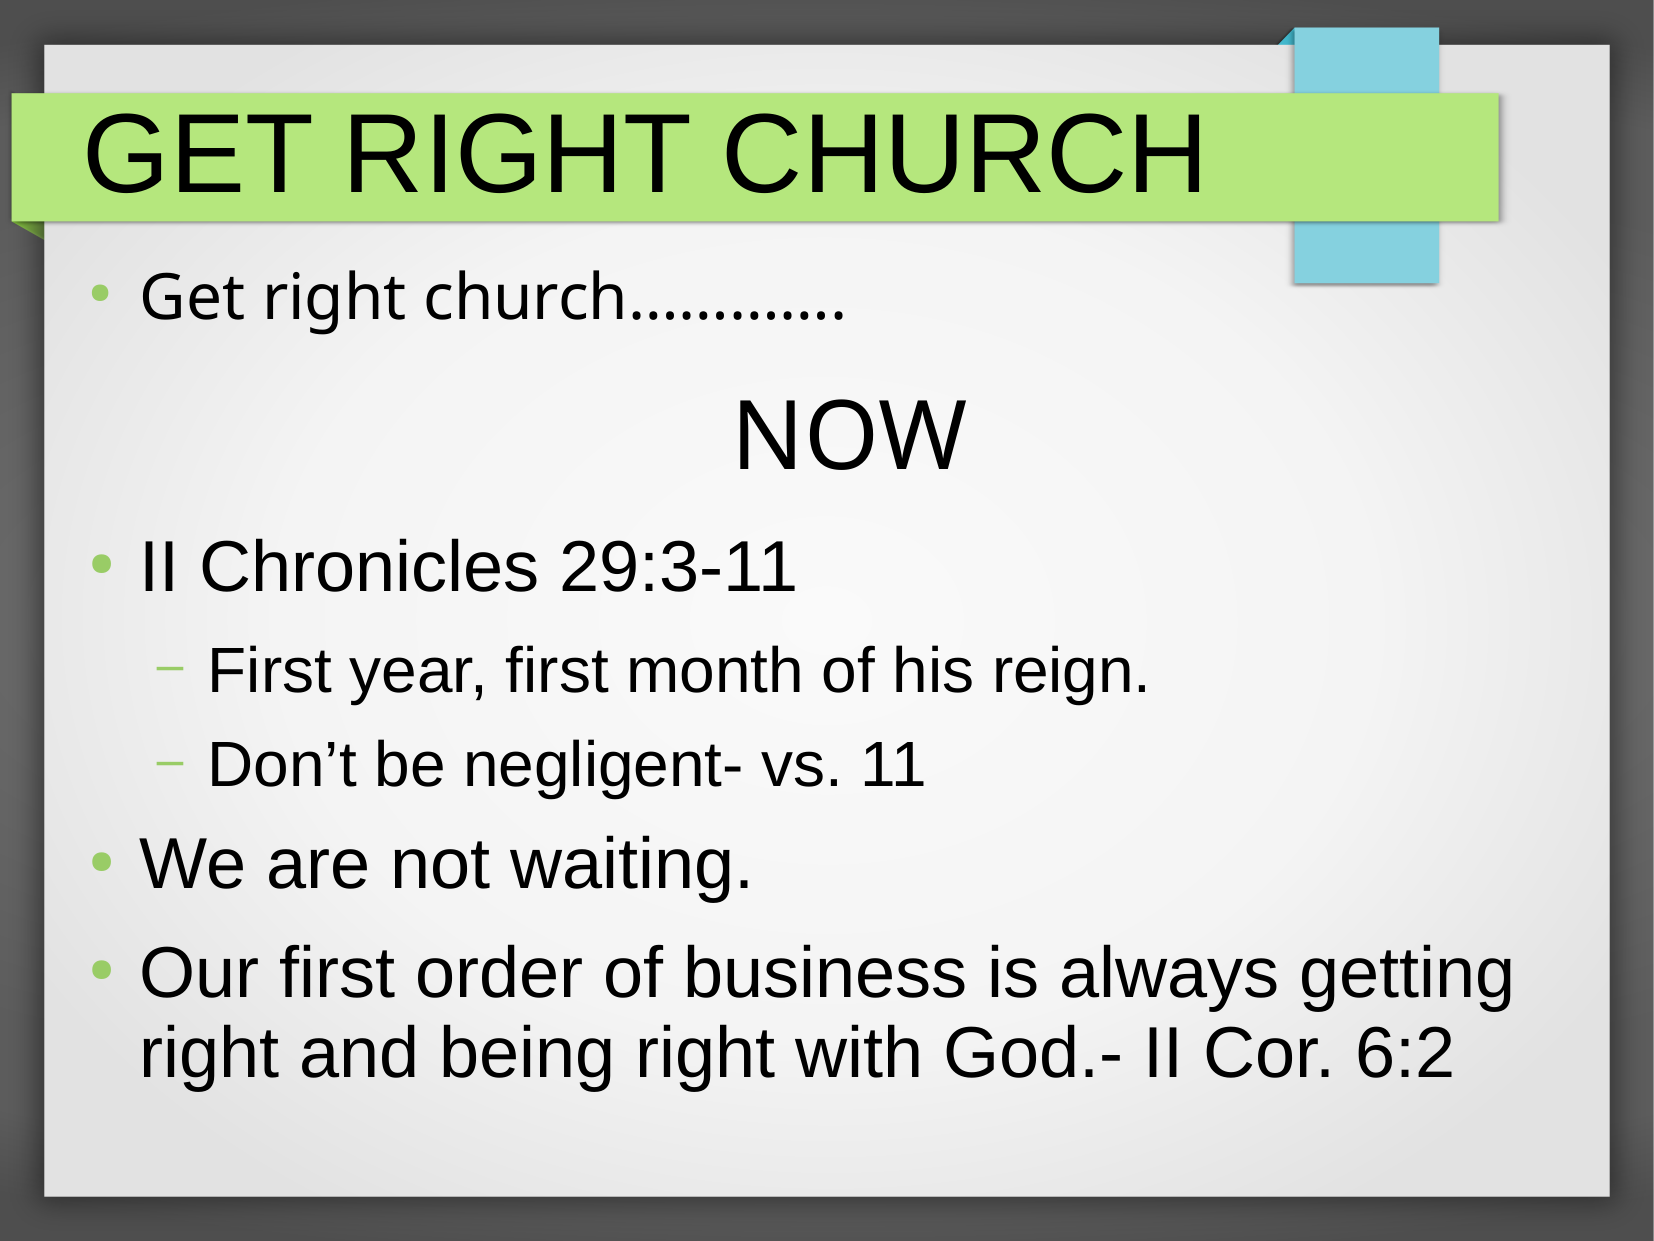

# GET RIGHT CHURCH
Get right church………….
NOW
II Chronicles 29:3-11
First year, first month of his reign.
Don’t be negligent- vs. 11
We are not waiting.
Our first order of business is always getting right and being right with God.- II Cor. 6:2